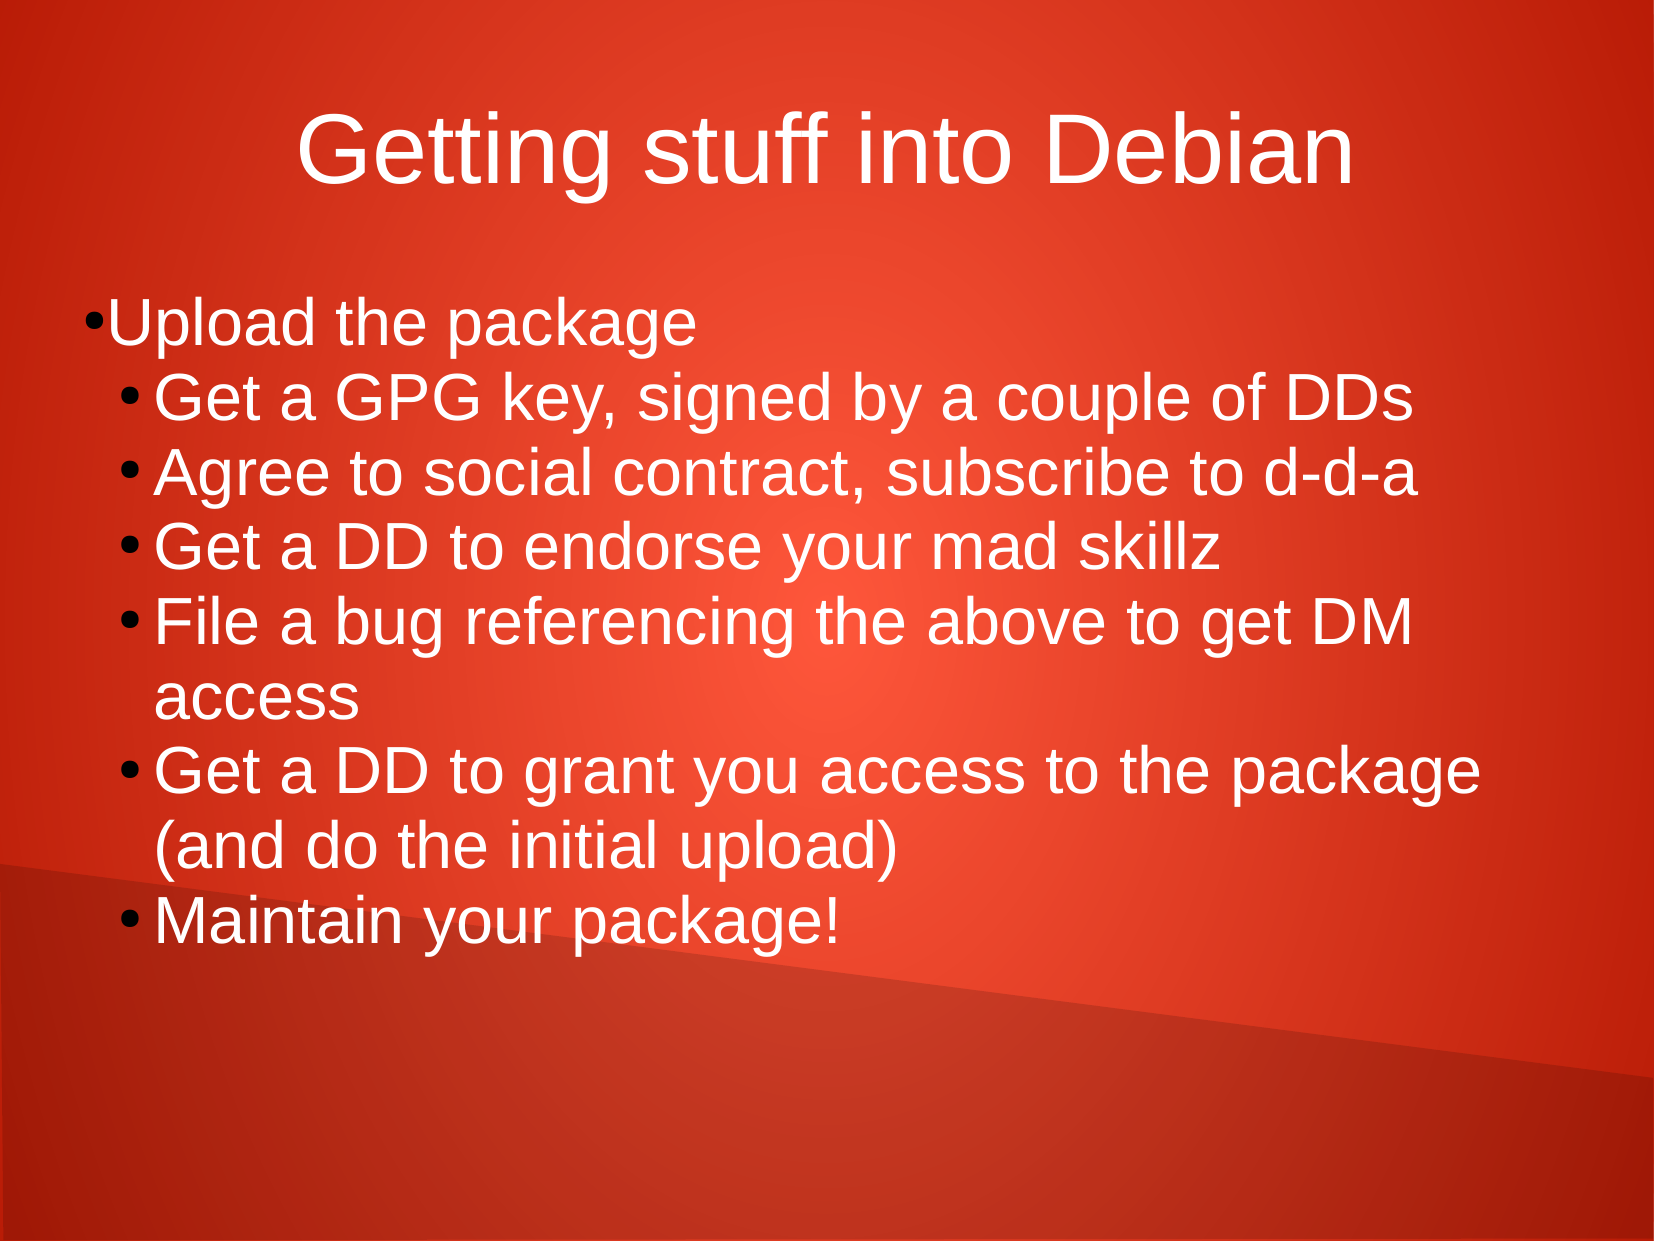

# Getting stuff into Debian
Upload the package
Get a GPG key, signed by a couple of DDs
Agree to social contract, subscribe to d-d-a
Get a DD to endorse your mad skillz
File a bug referencing the above to get DM access
Get a DD to grant you access to the package (and do the initial upload)
Maintain your package!